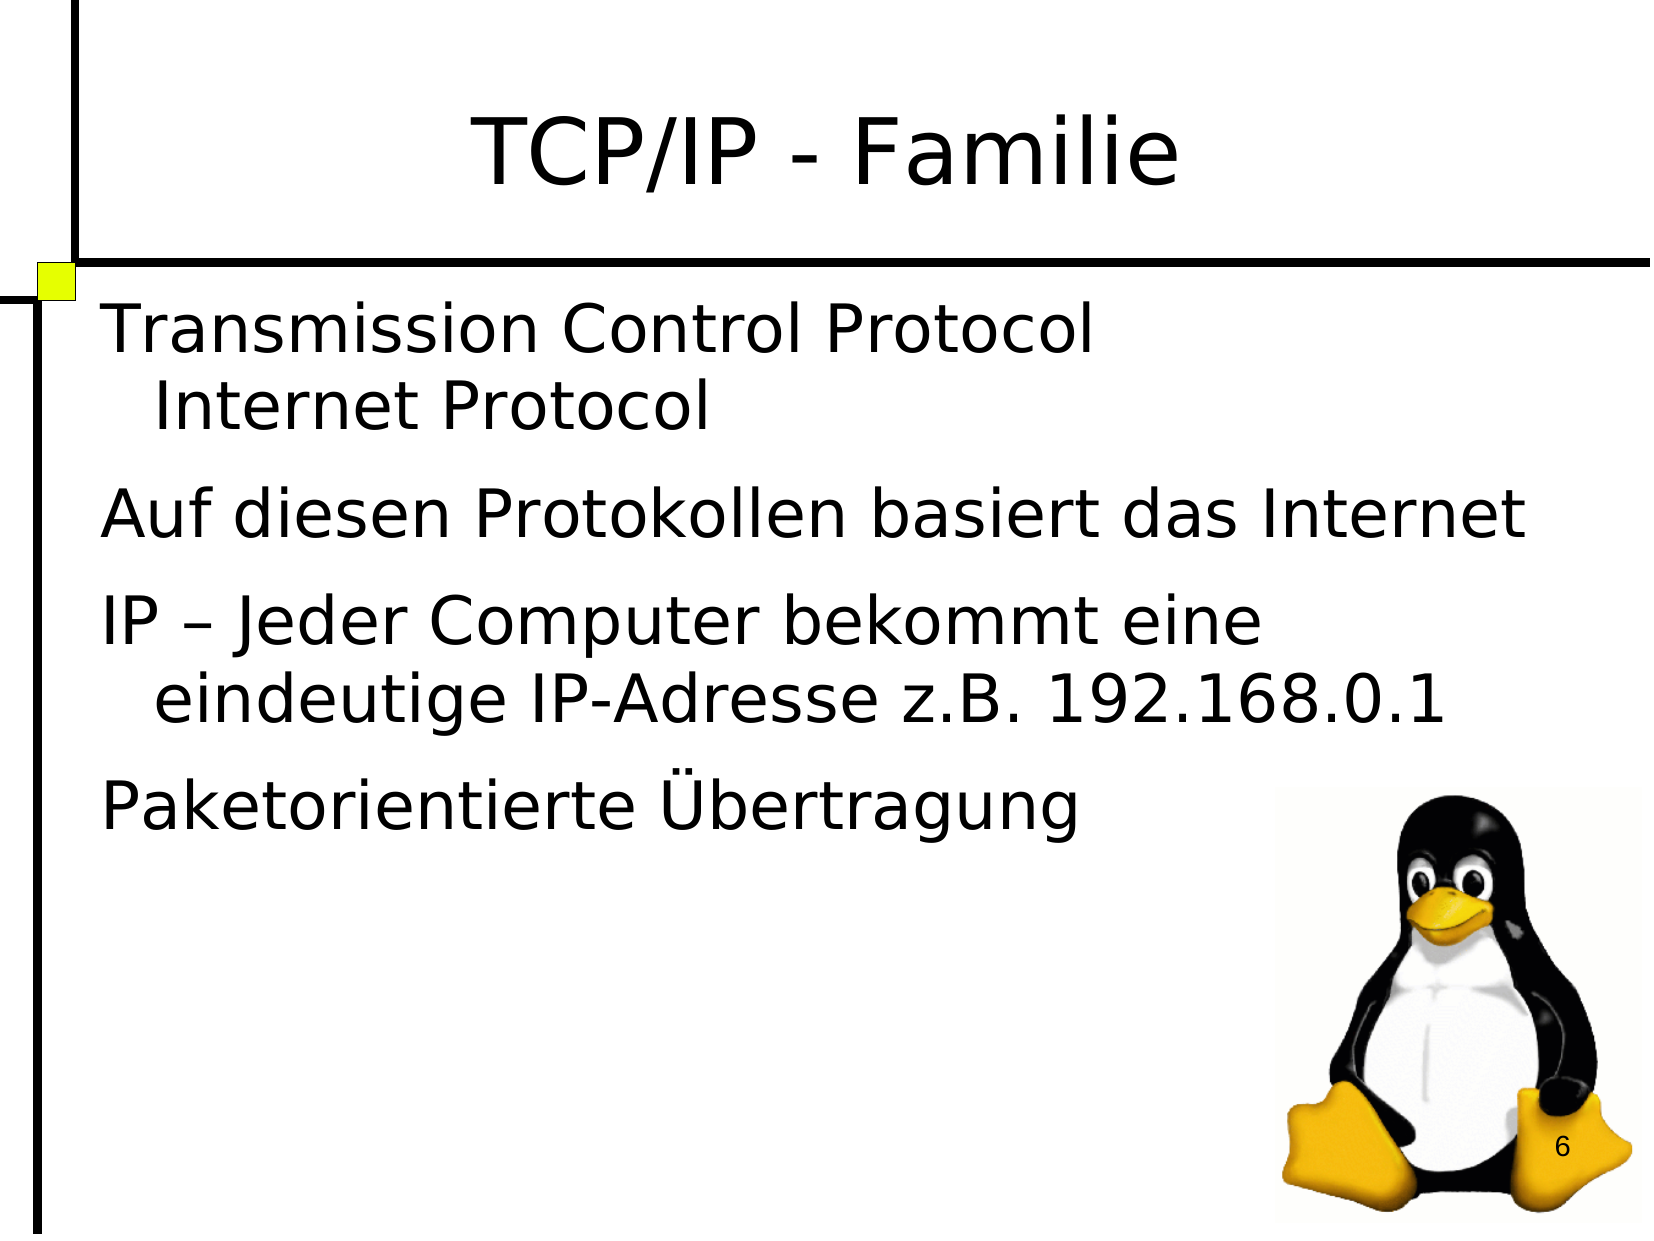

# TCP/IP - Familie
Transmission Control Protocol
Internet Protocol
Auf diesen Protokollen basiert das Internet
IP – Jeder Computer bekommt eine eindeutige IP-Adresse z.B. 192.168.0.1
Paketorientierte Übertragung
6